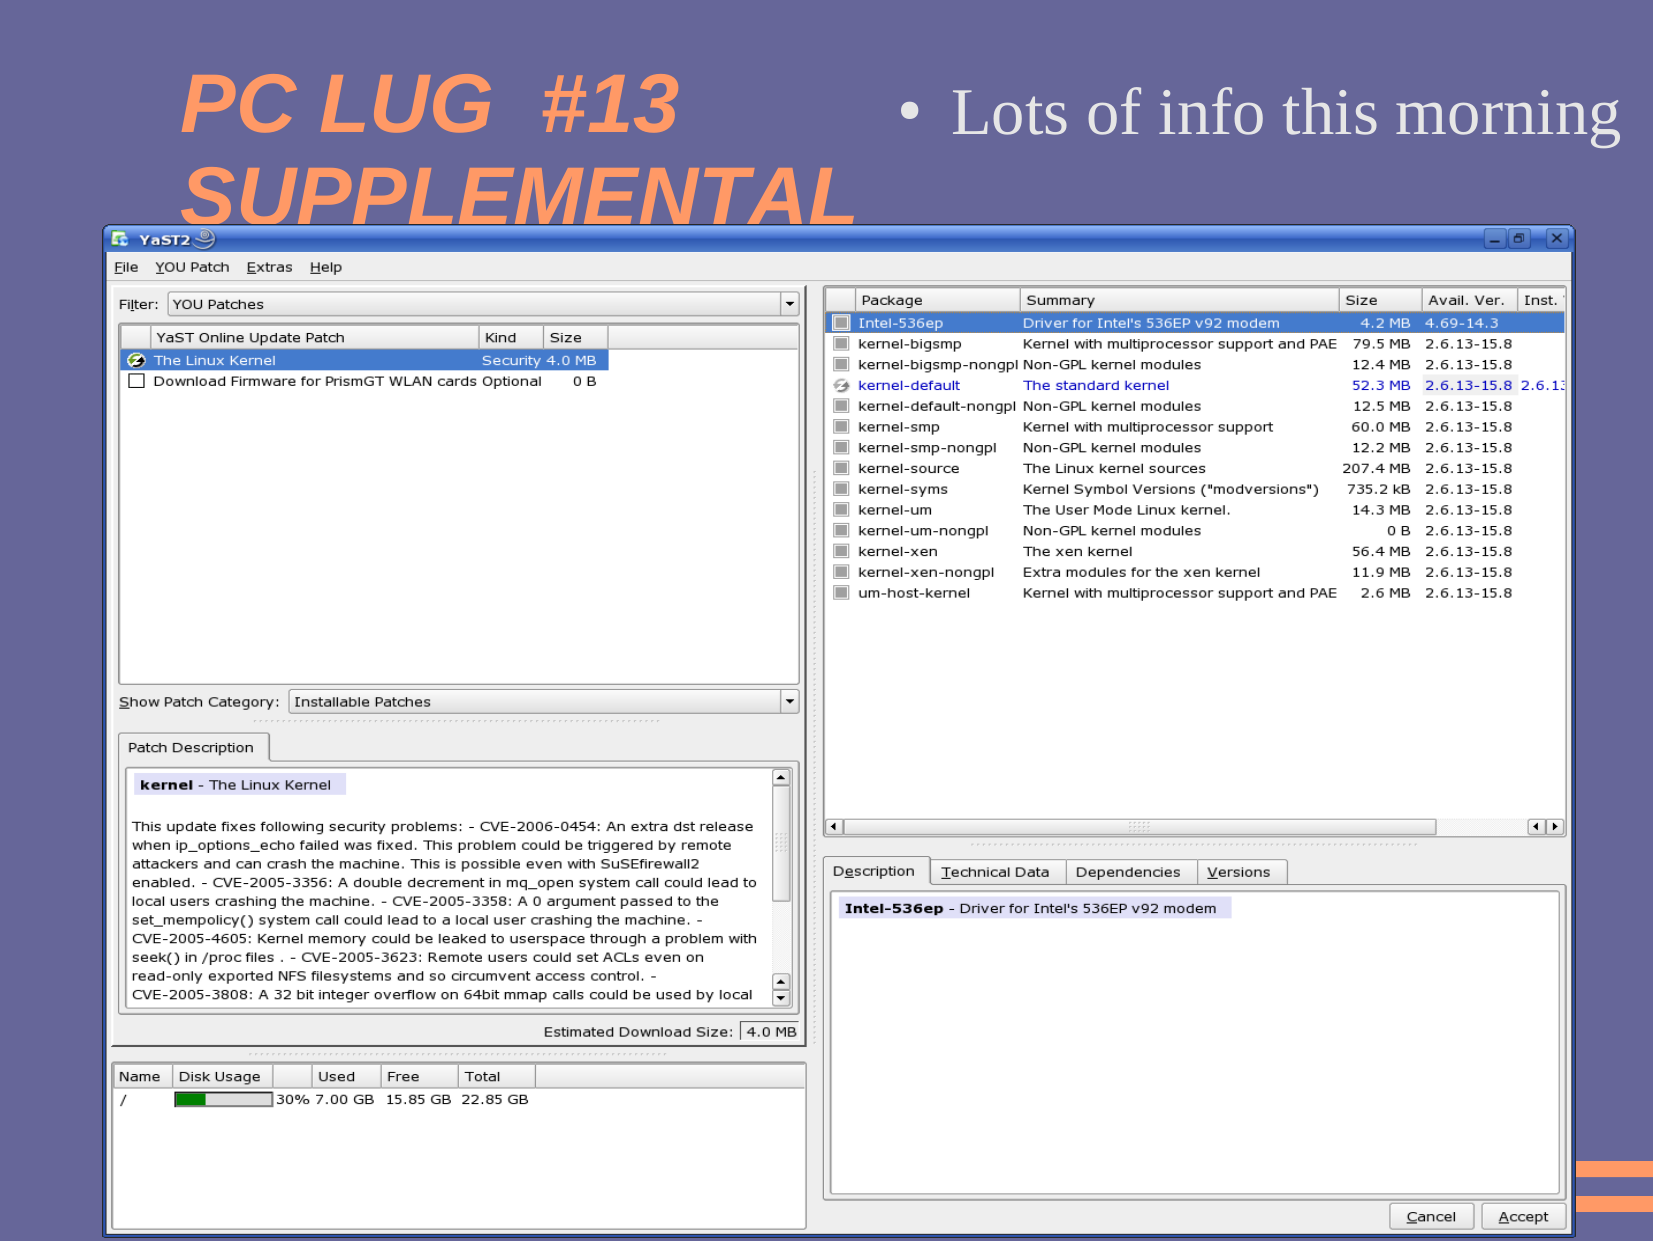

# PC LUG #13 SUPPLEMENTAL
Lots of info this morning